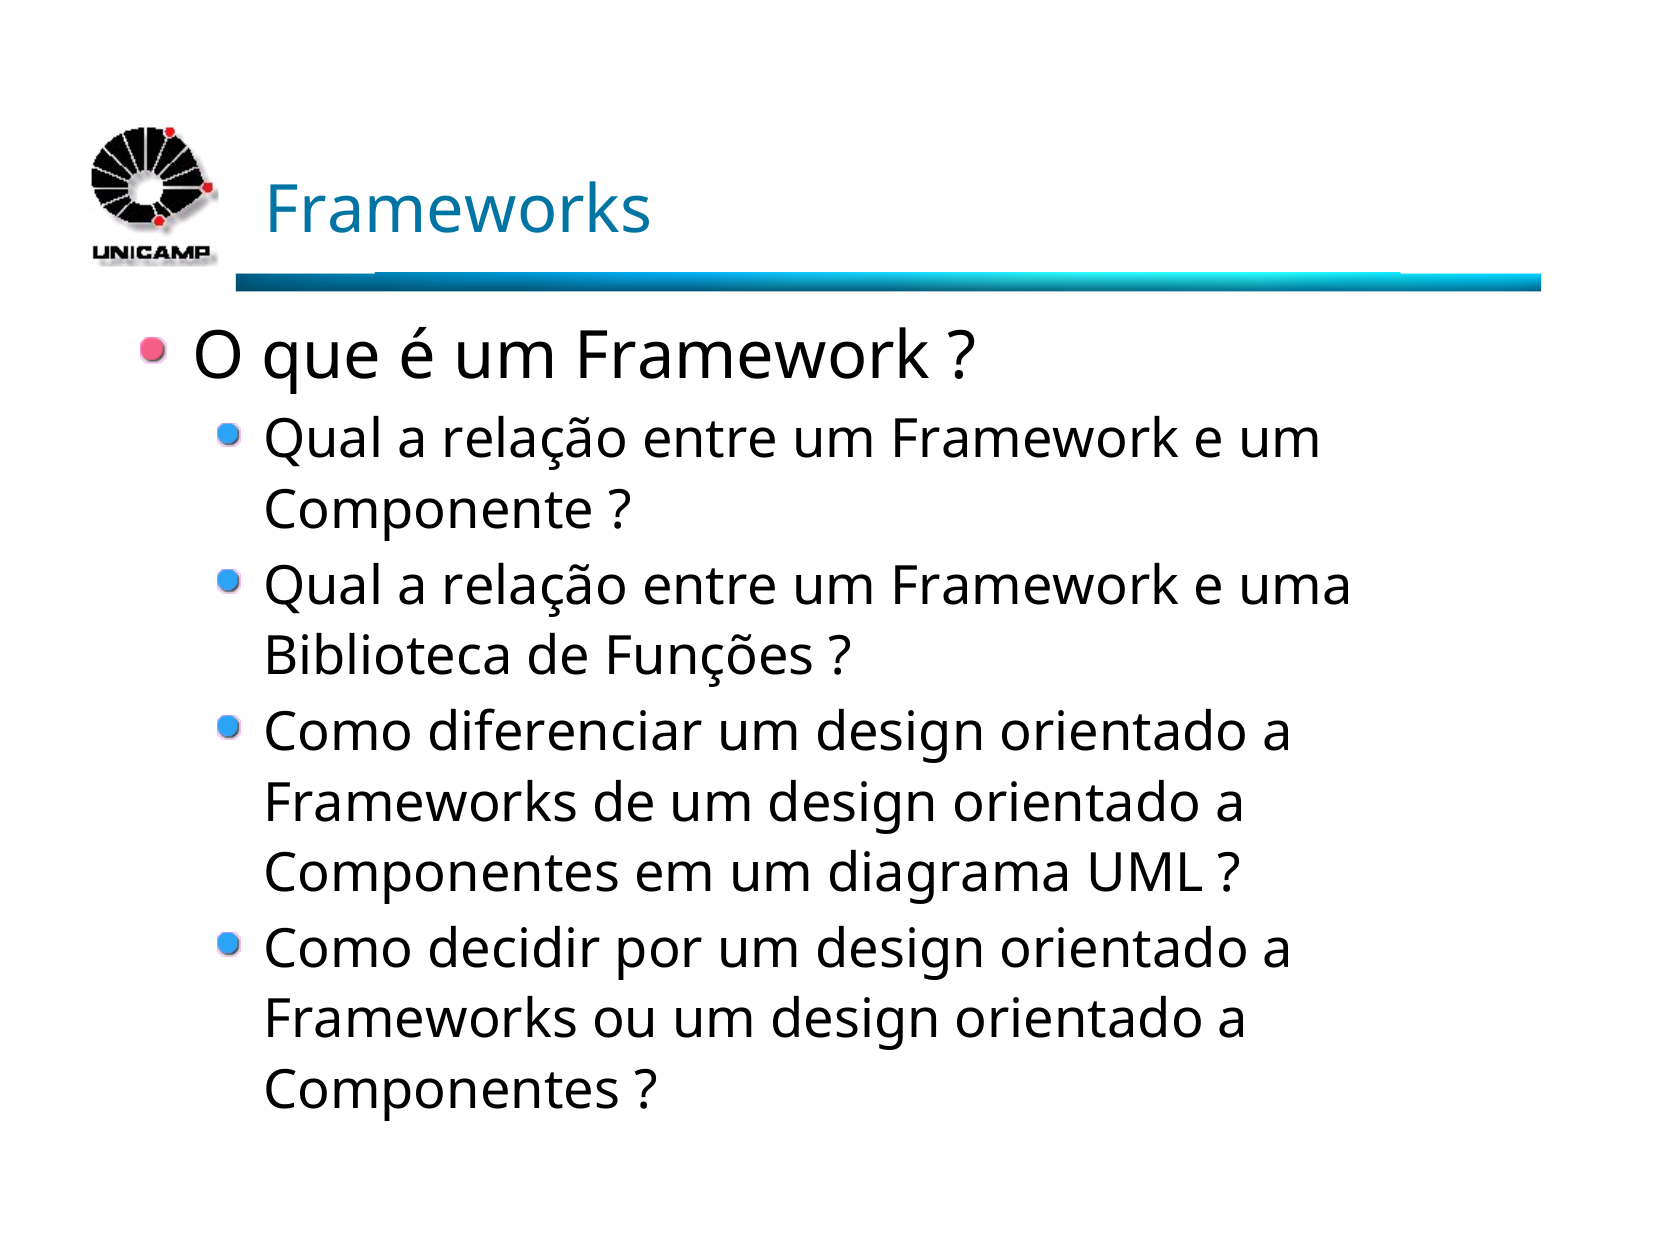

# Frameworks
O que é um Framework ?
Qual a relação entre um Framework e um Componente ?
Qual a relação entre um Framework e uma Biblioteca de Funções ?
Como diferenciar um design orientado a Frameworks de um design orientado a Componentes em um diagrama UML ?
Como decidir por um design orientado a Frameworks ou um design orientado a Componentes ?